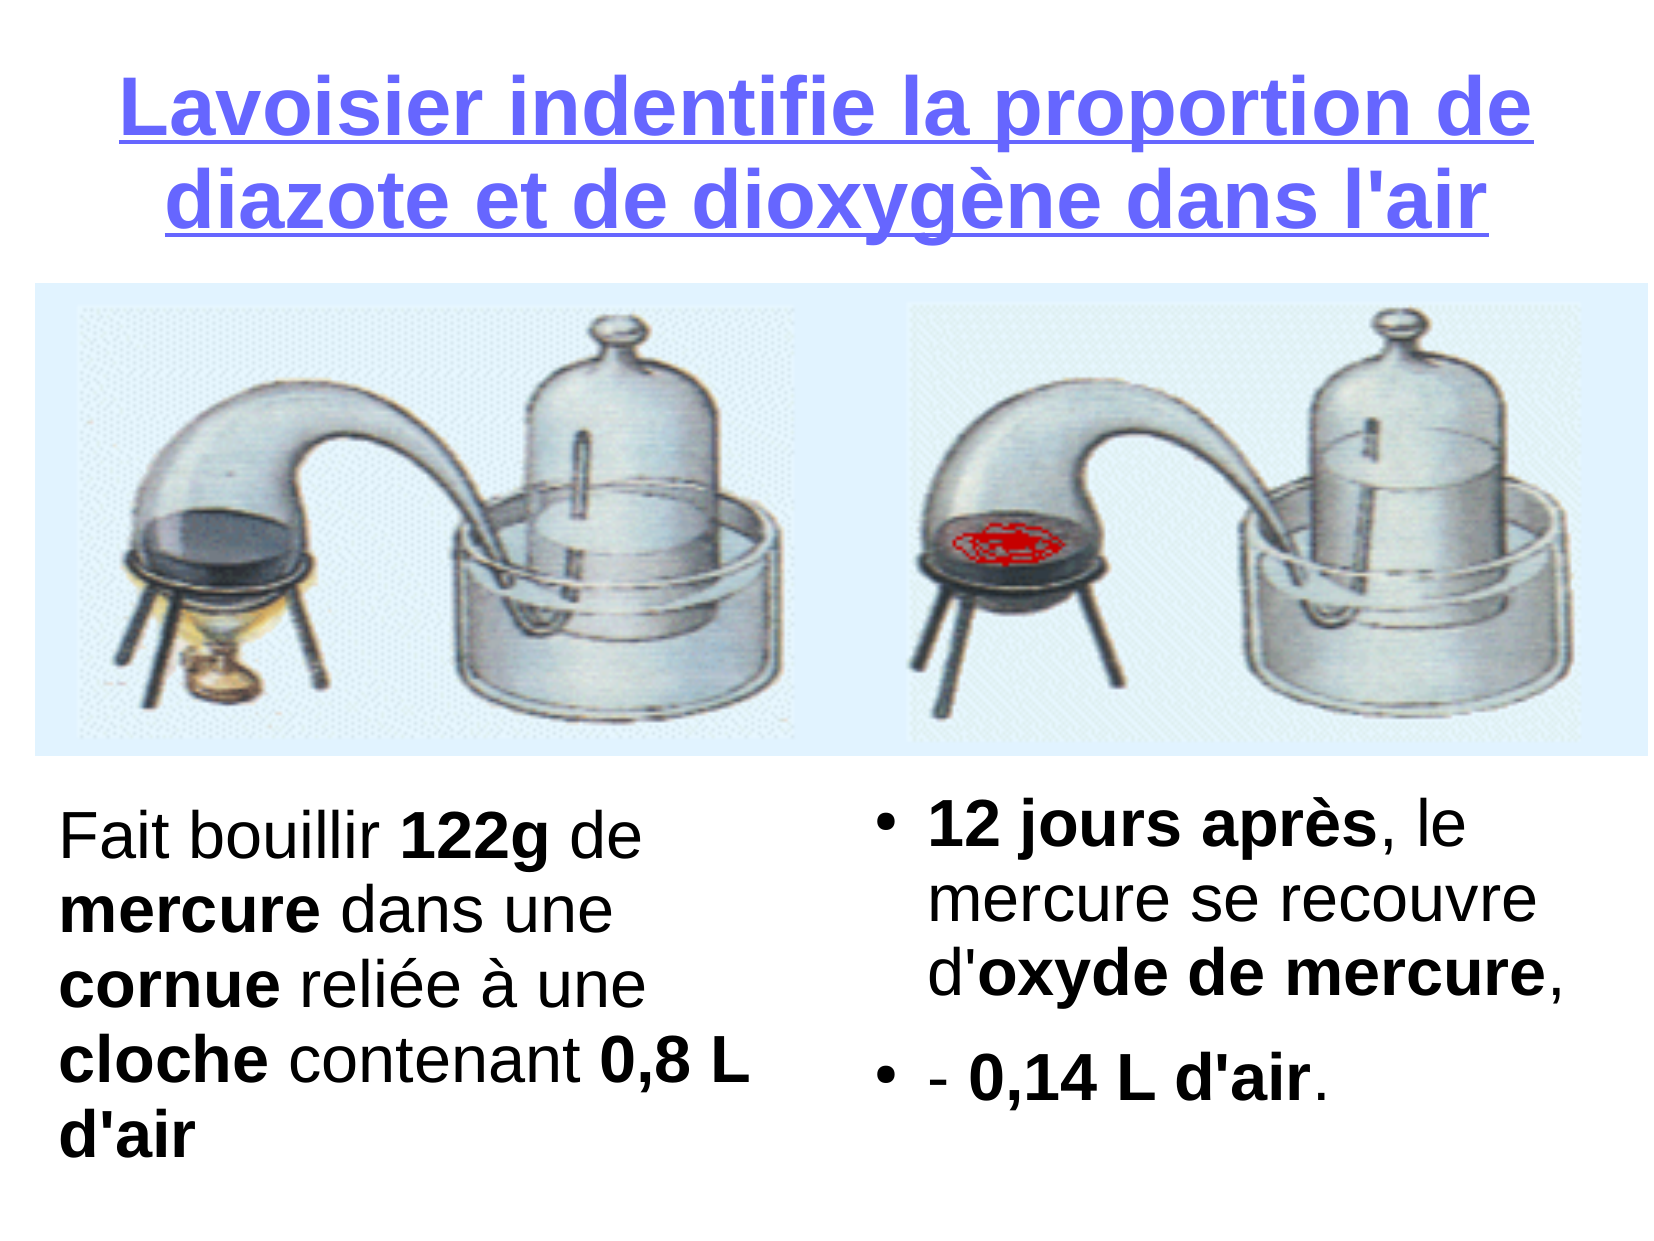

# Lavoisier indentifie la proportion de diazote et de dioxygène dans l'air
12 jours après, le mercure se recouvre d'oxyde de mercure,
- 0,14 L d'air.
Fait bouillir 122g de mercure dans une cornue reliée à une cloche contenant 0,8 L d'air